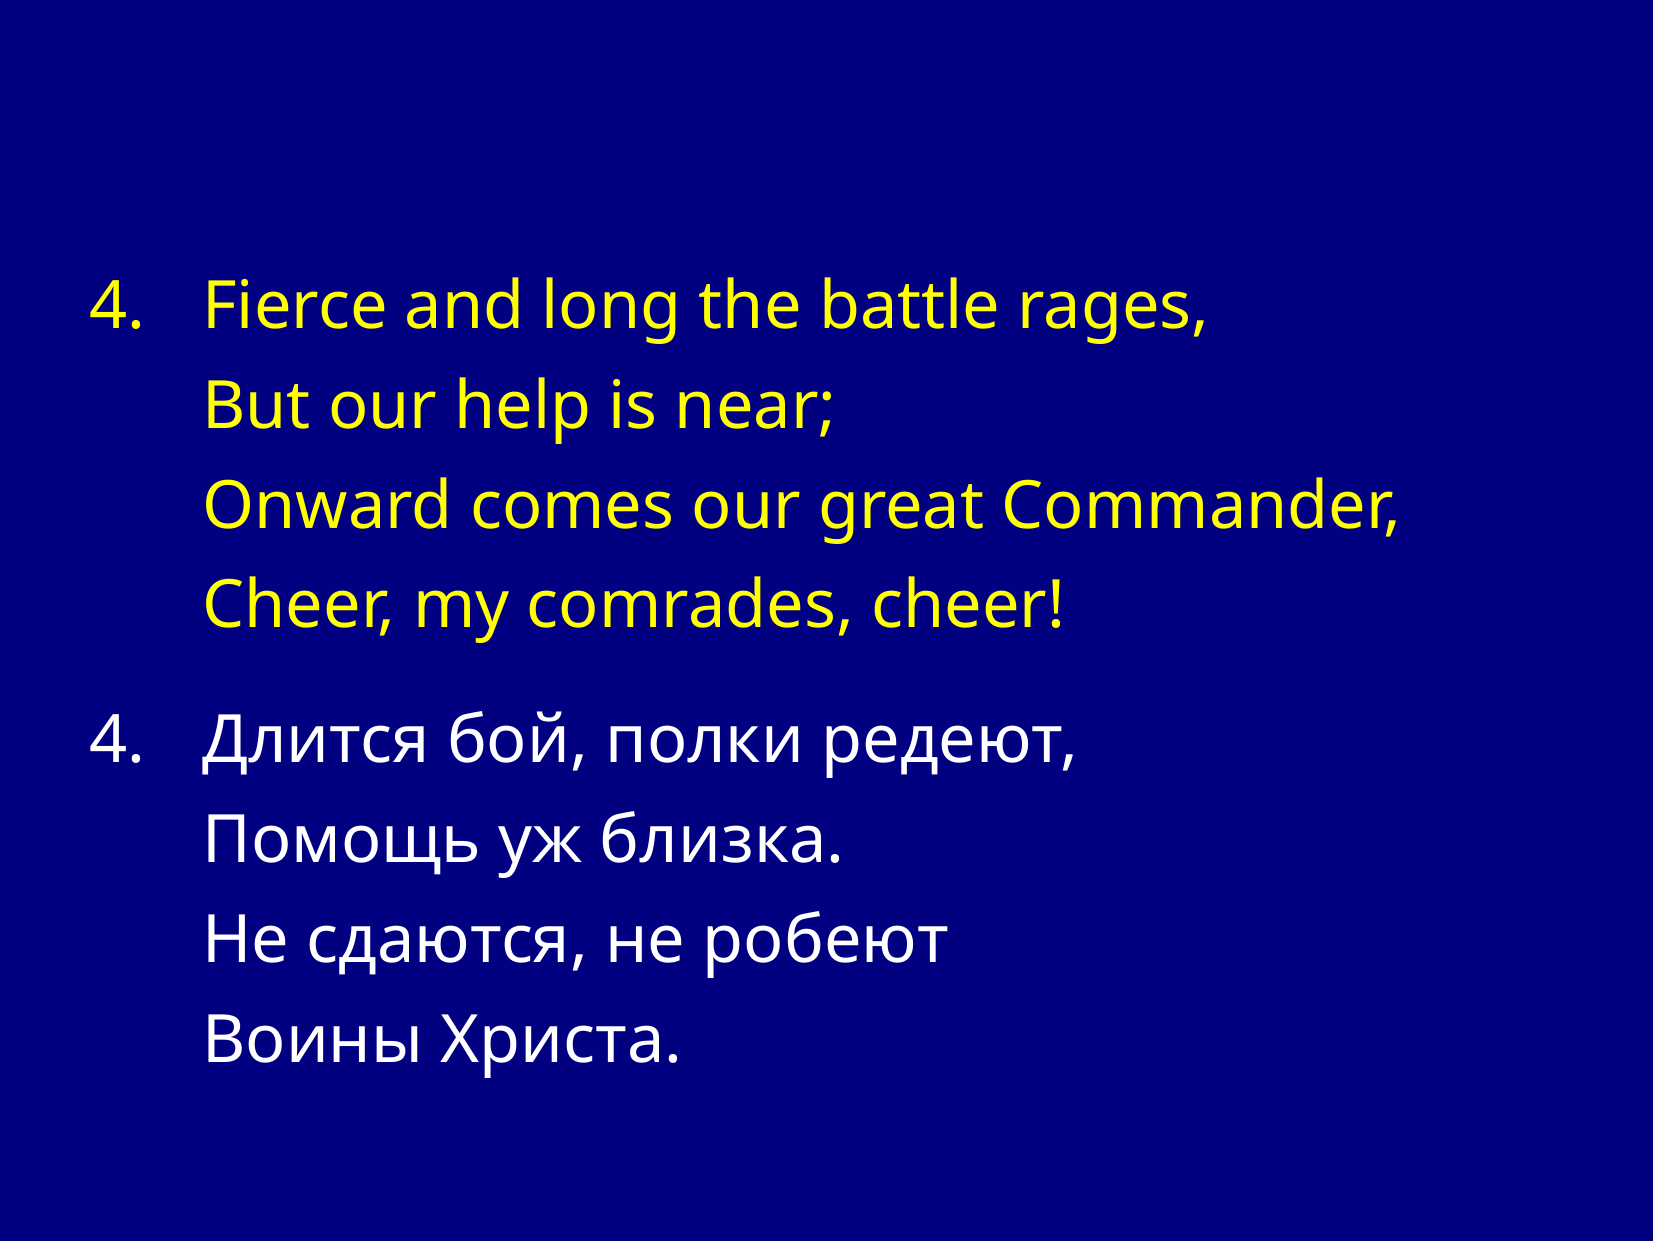

4.	Fierce and long the battle rages,
	But our help is near;
	Onward comes our great Commander,
	Cheer, my comrades, cheer!
4.	Длится бой, полки редеют,
	Помощь уж близка.
	Не сдаются, не робеют
	Воины Христа.